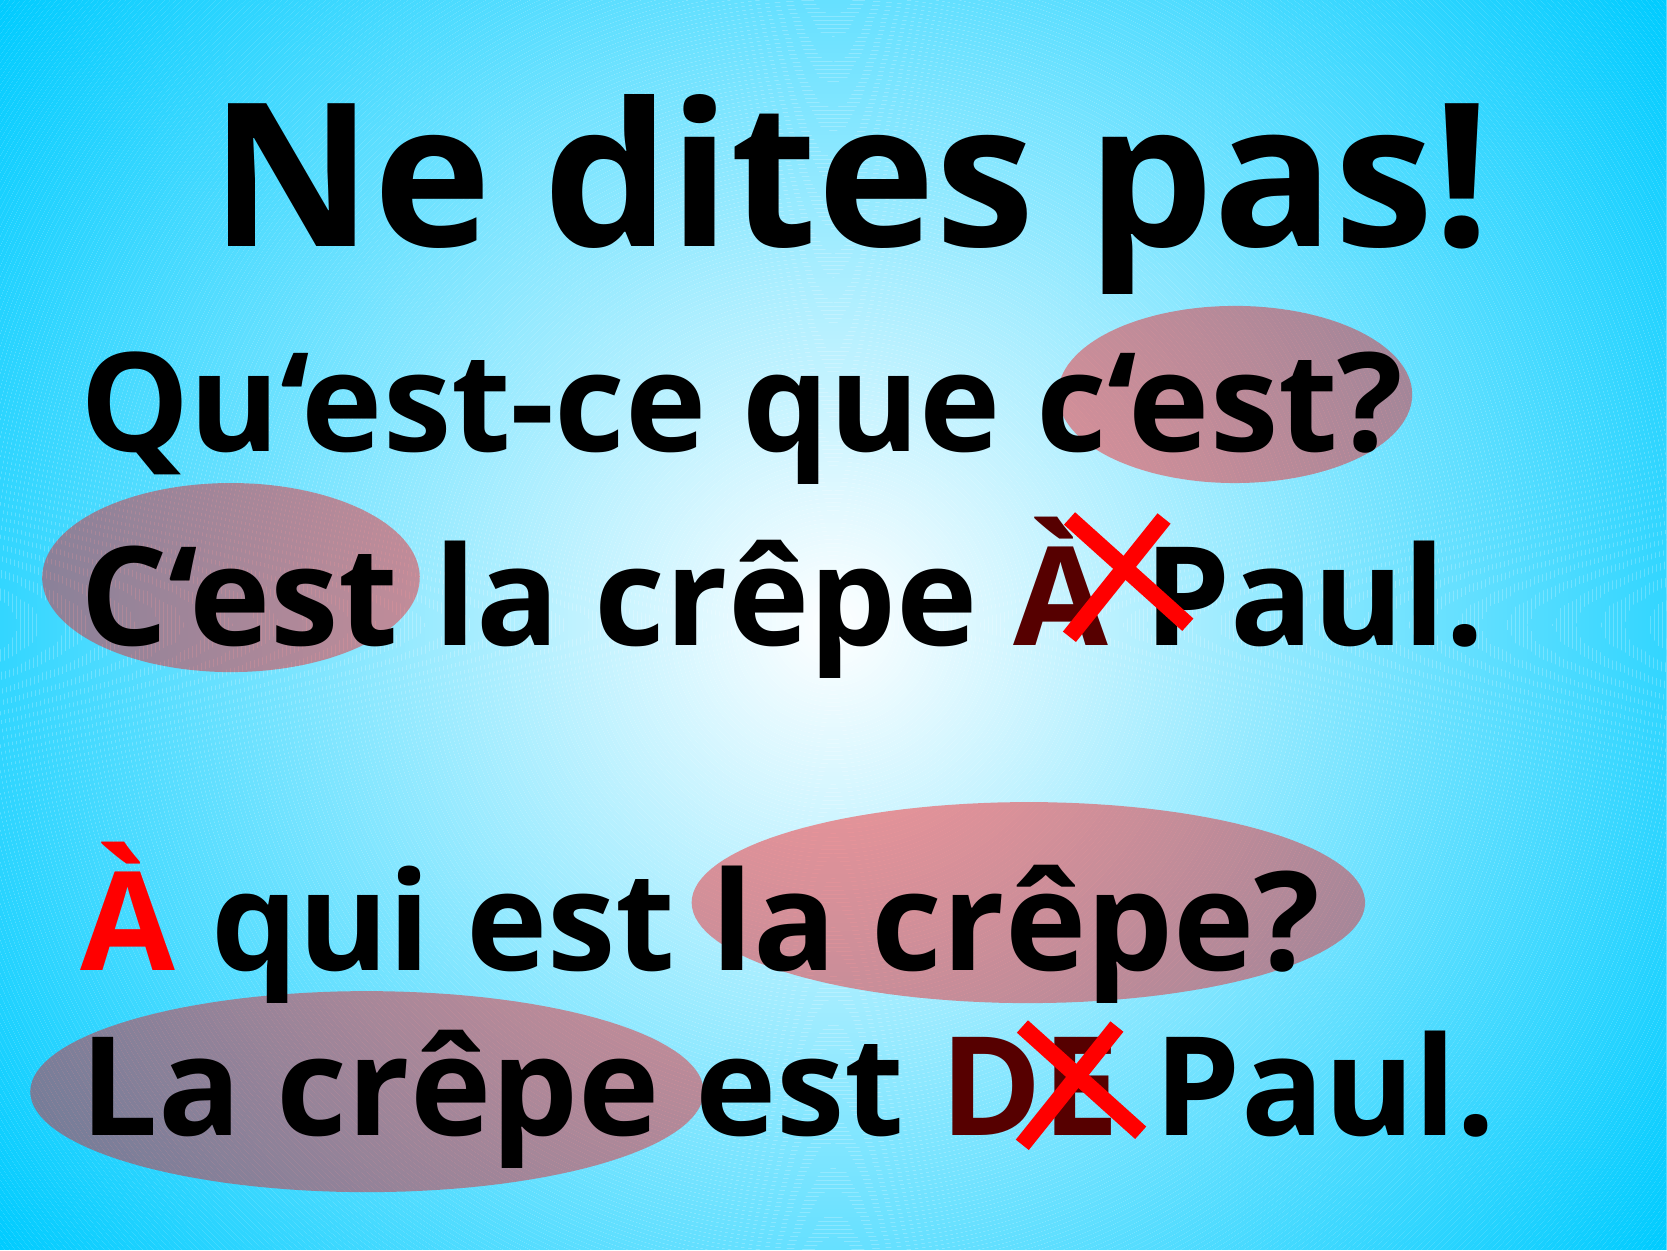

Ne dites pas!
Qu‘est-ce que c‘est?
C‘est la crêpe À Paul.
À qui est la crêpe?
La crêpe est DE Paul.